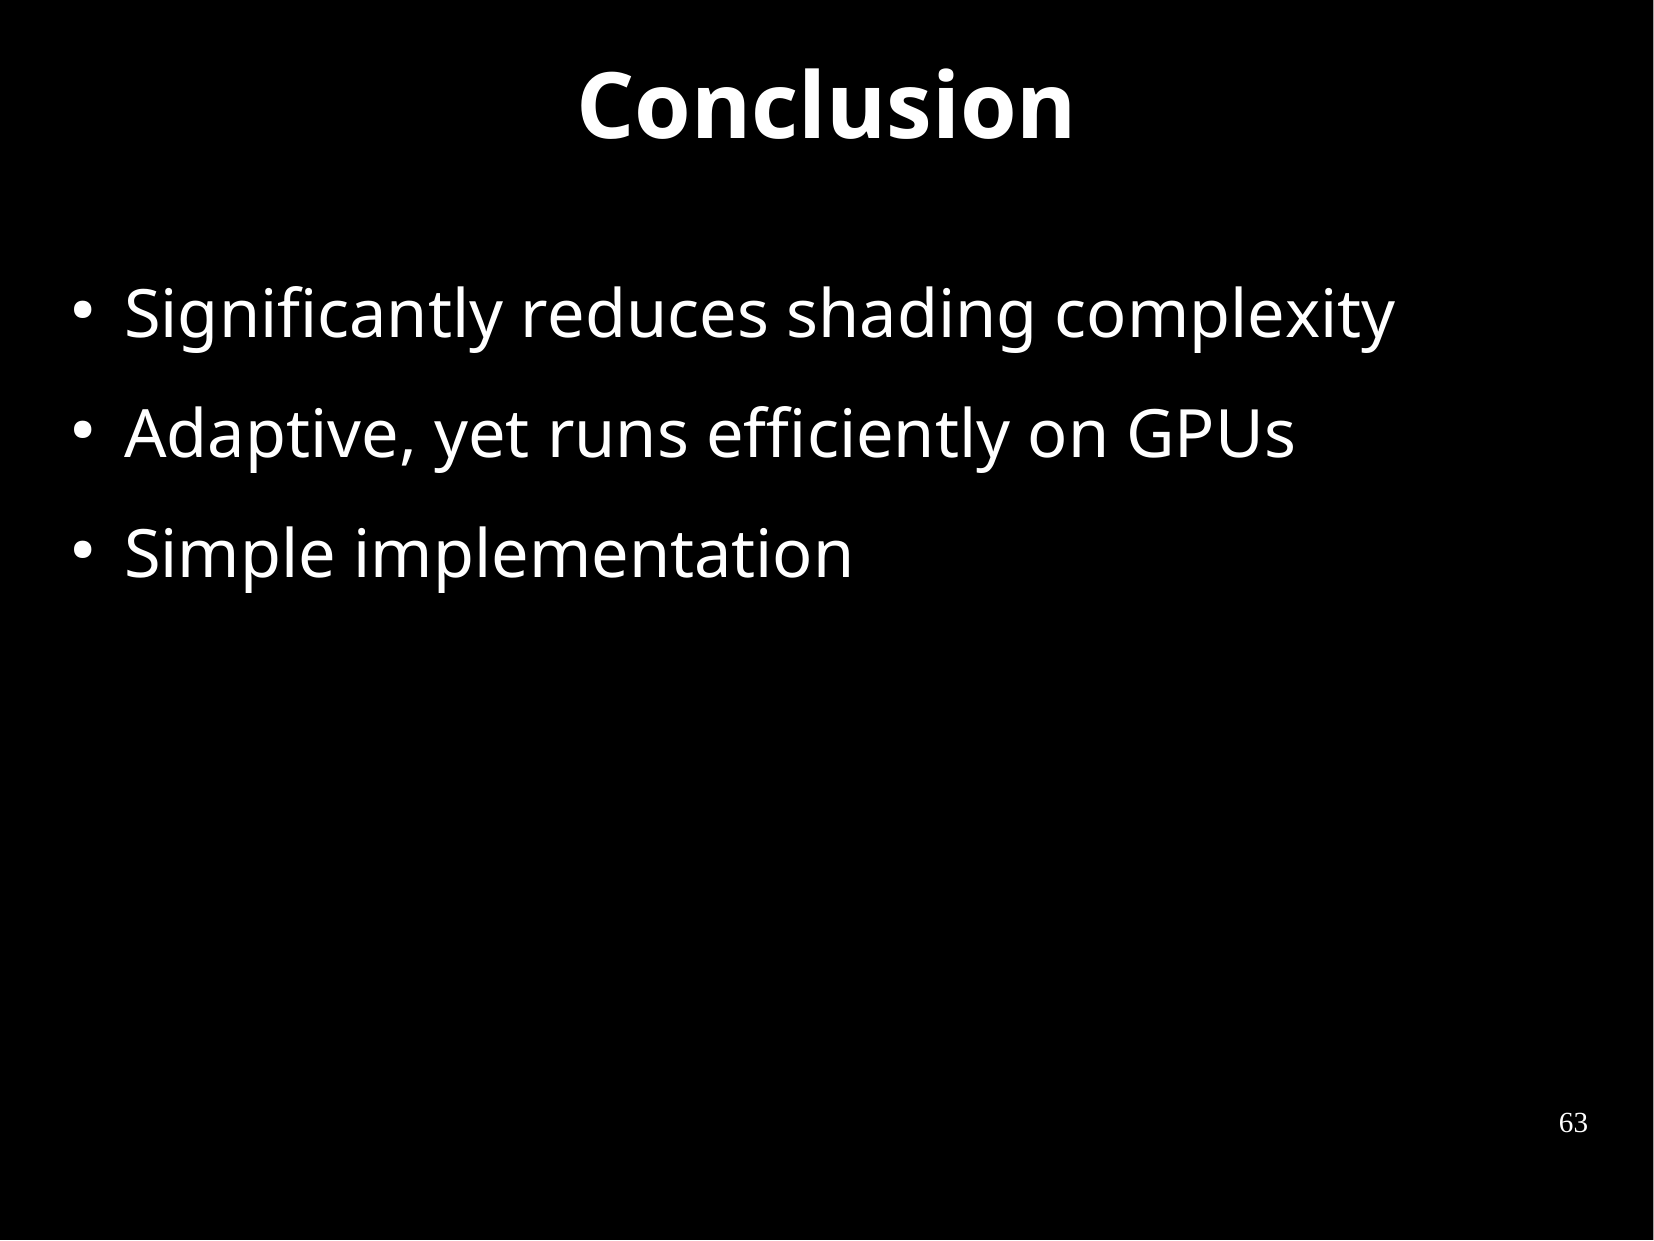

# Conclusion
Significantly reduces shading complexity
Adaptive, yet runs efficiently on GPUs
Simple implementation
63